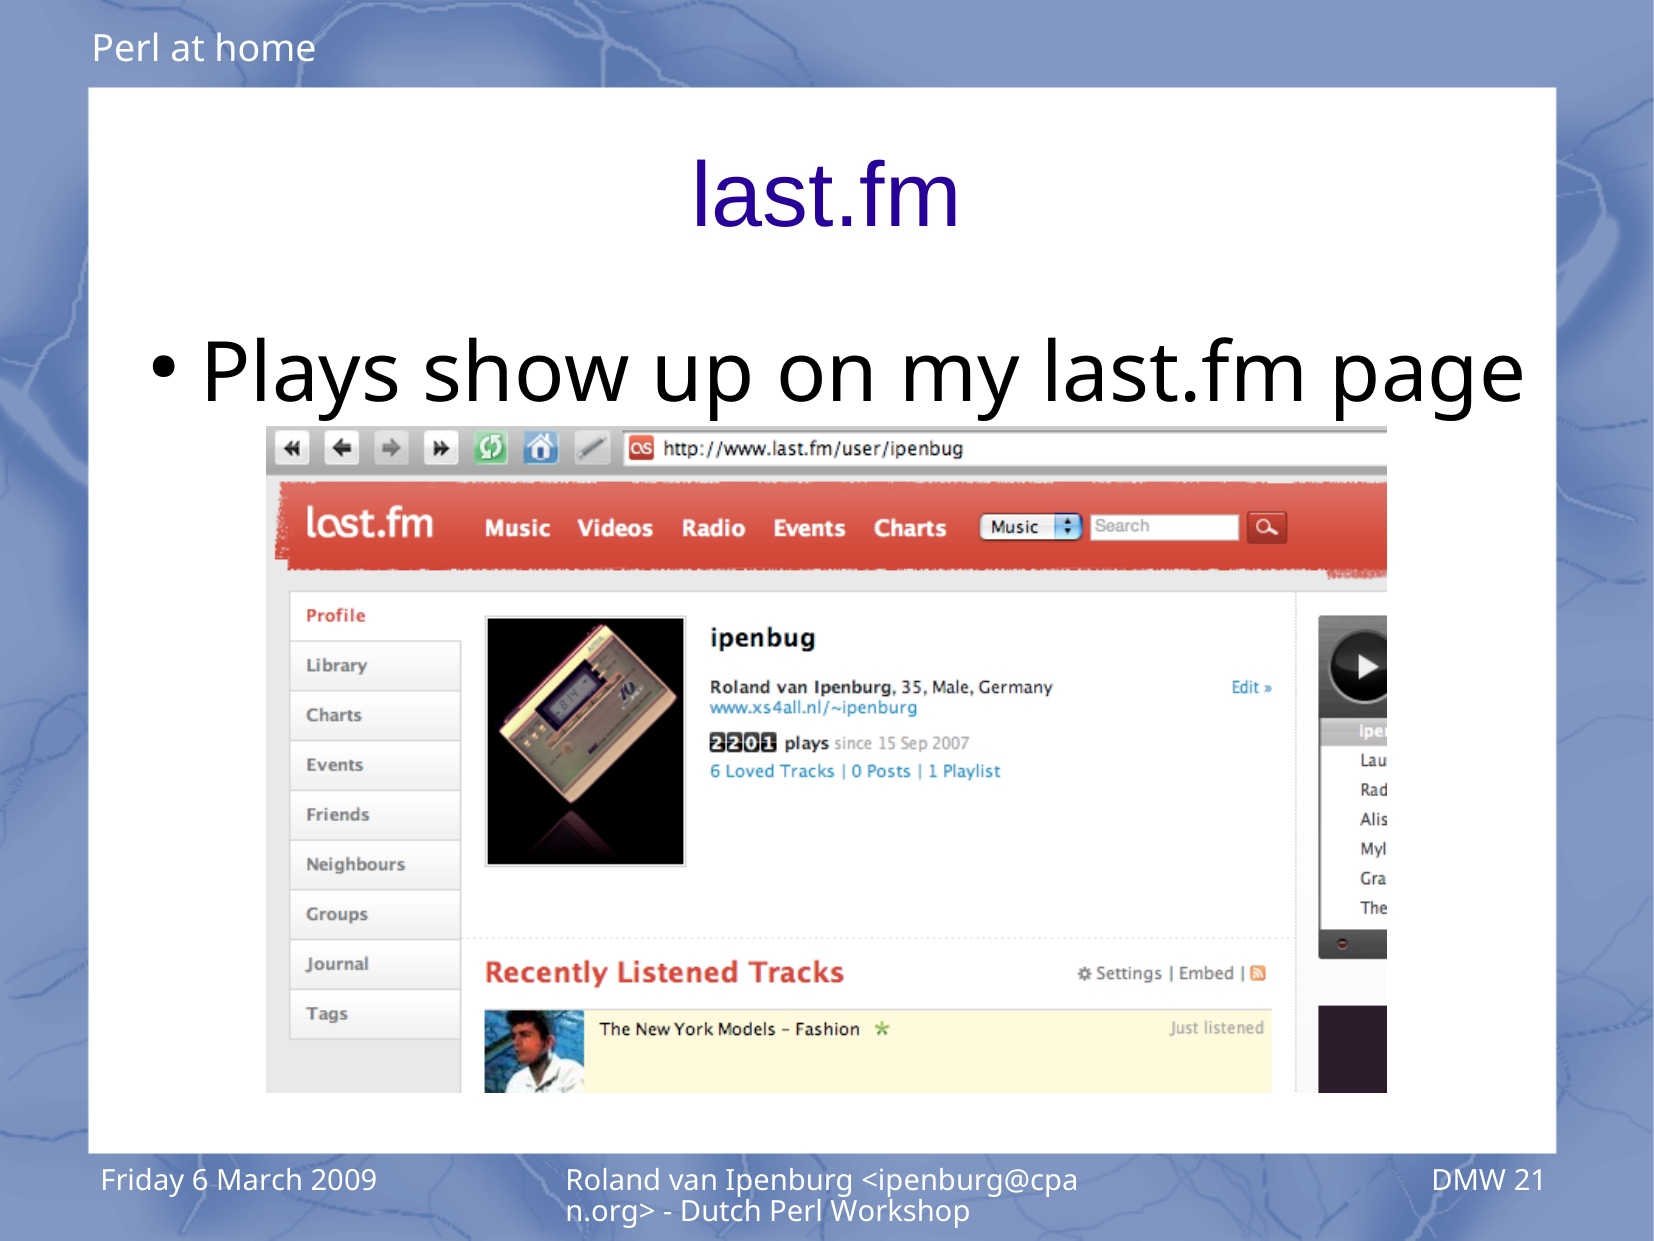

# last.fm
 Plays show up on my last.fm page
Friday 6 March 2009
Roland van Ipenburg <ipenburg@cpan.org> - Dutch Perl Workshop
21